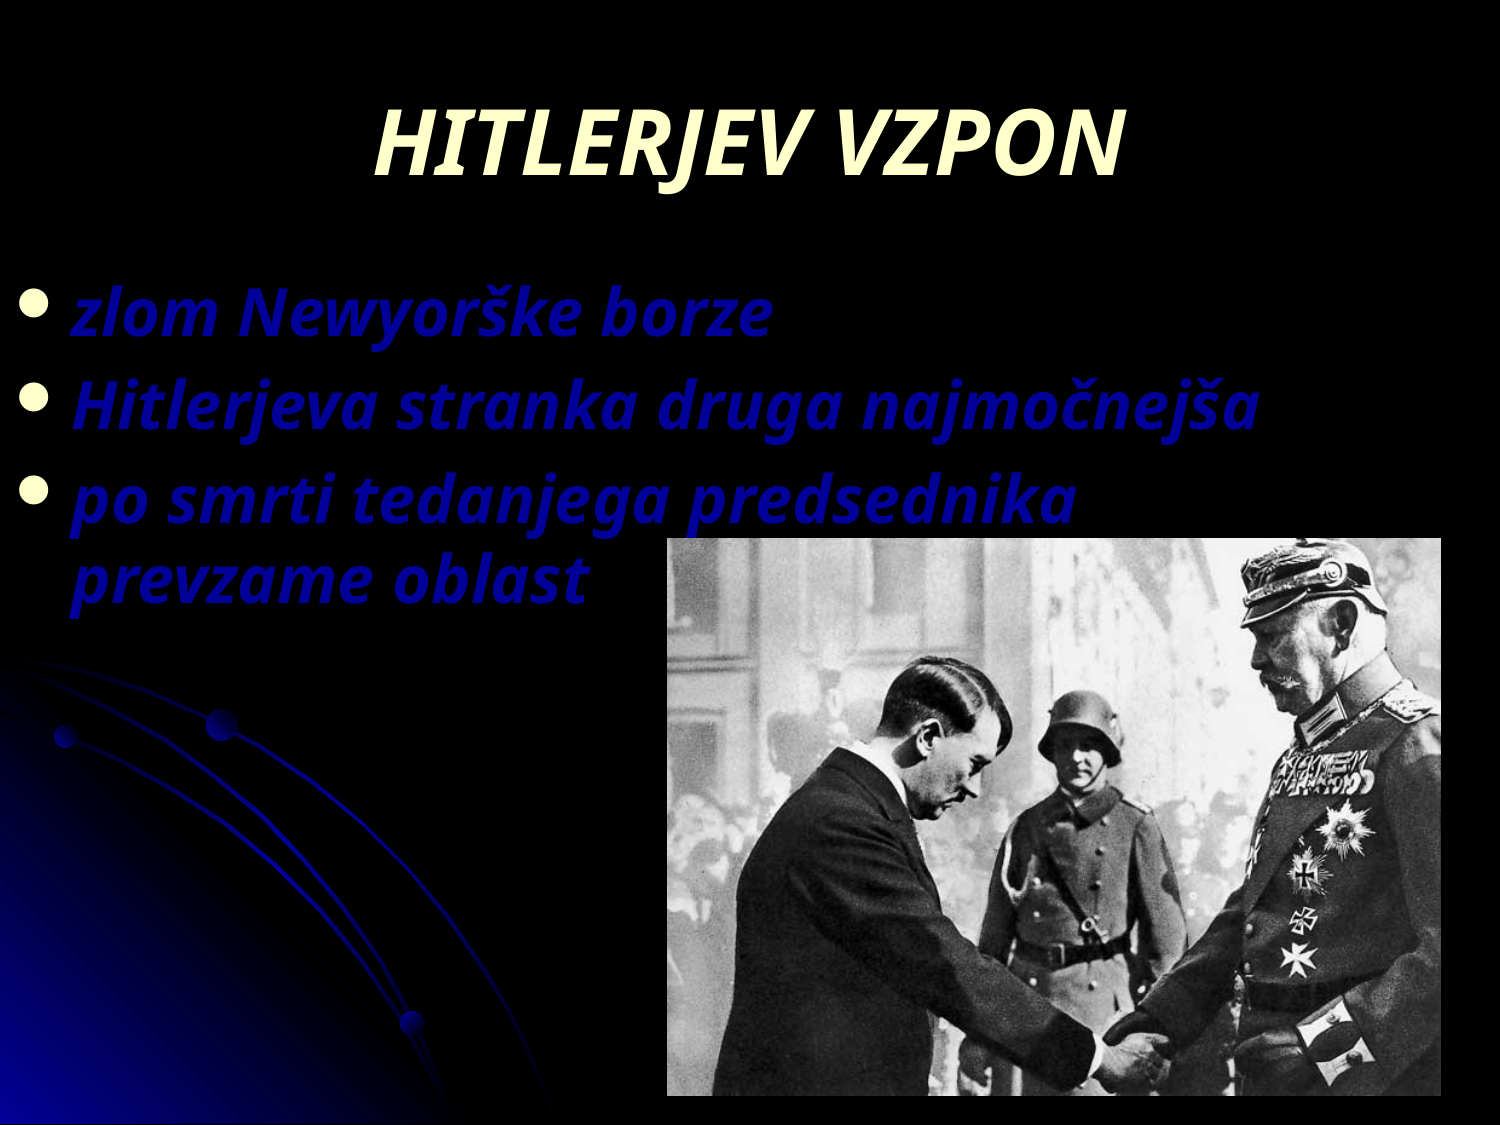

# HITLERJEV VZPON
zlom Newyorške borze
Hitlerjeva stranka druga najmočnejša
po smrti tedanjega predsednika prevzame oblast